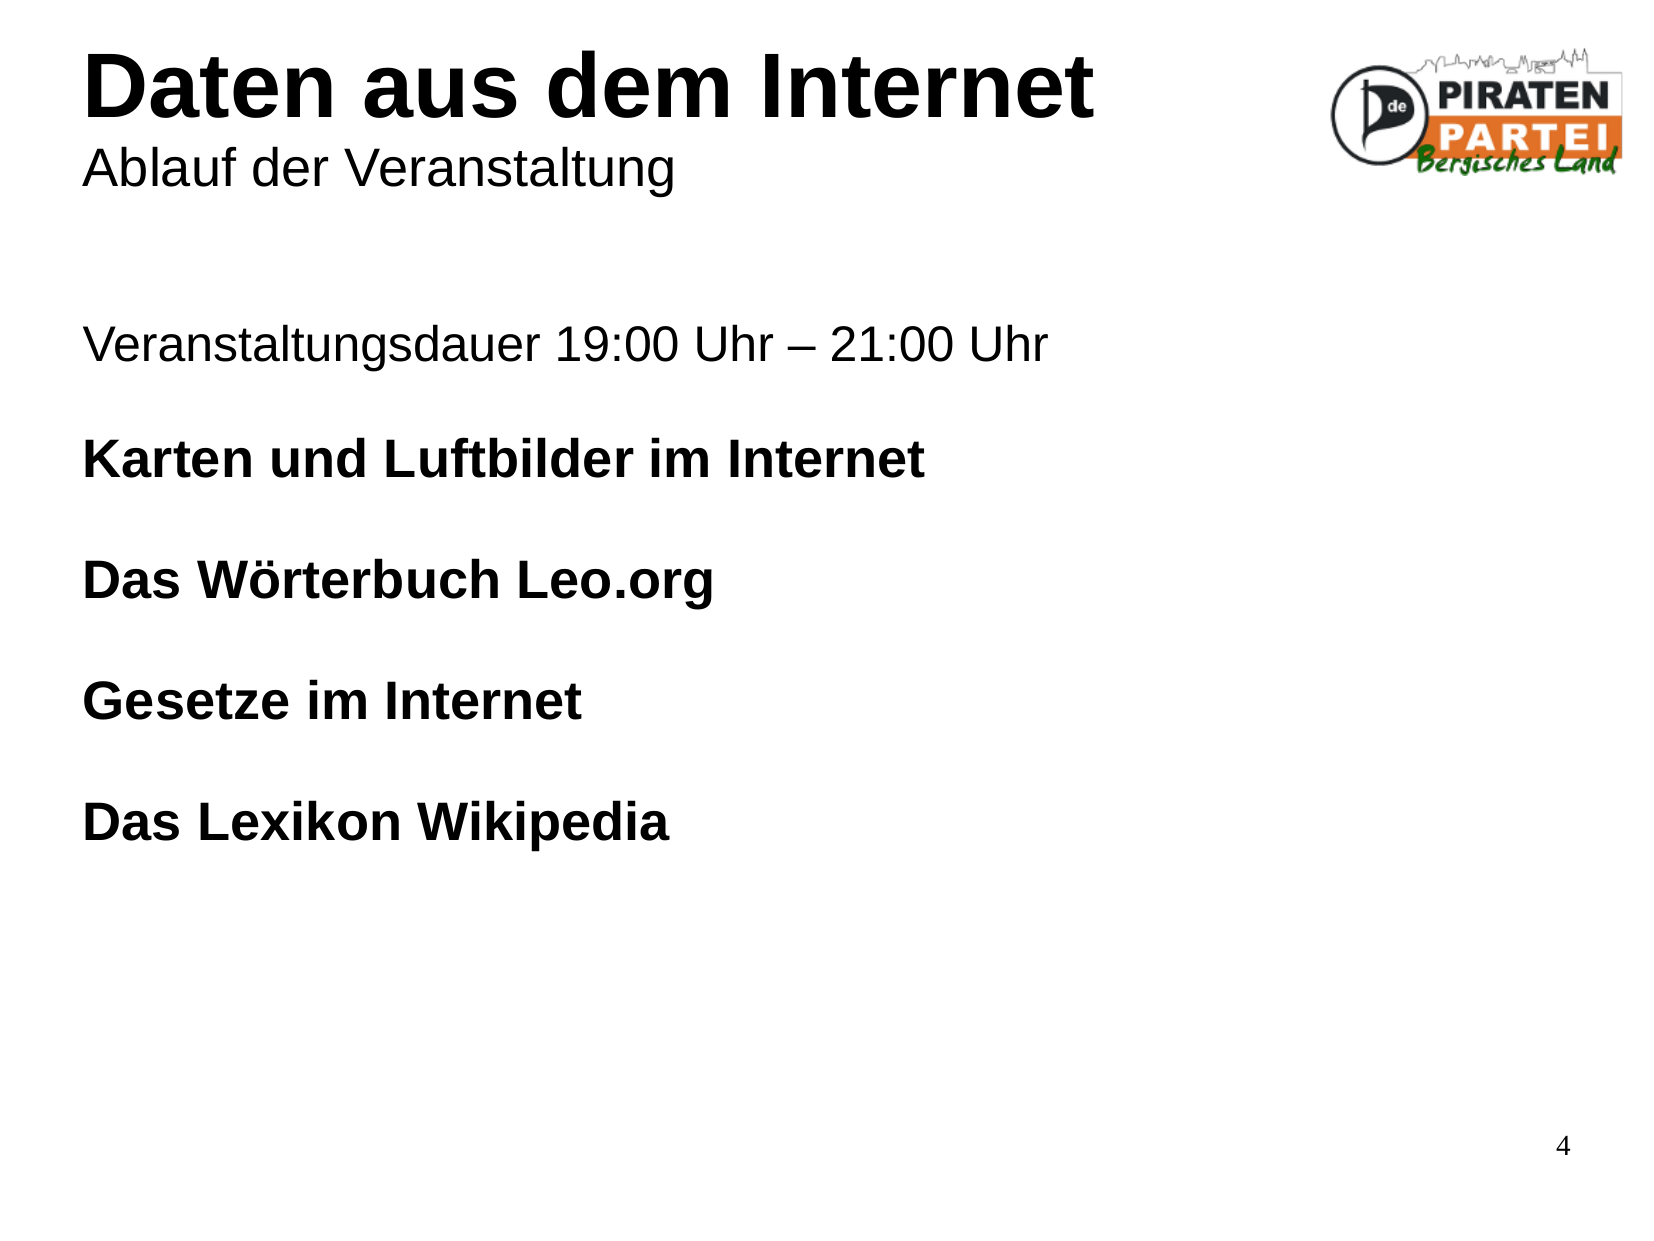

# Daten aus dem Internet Ablauf der Veranstaltung
Veranstaltungsdauer 19:00 Uhr – 21:00 Uhr
Karten und Luftbilder im Internet
Das Wörterbuch Leo.org
Gesetze im Internet
Das Lexikon Wikipedia
4